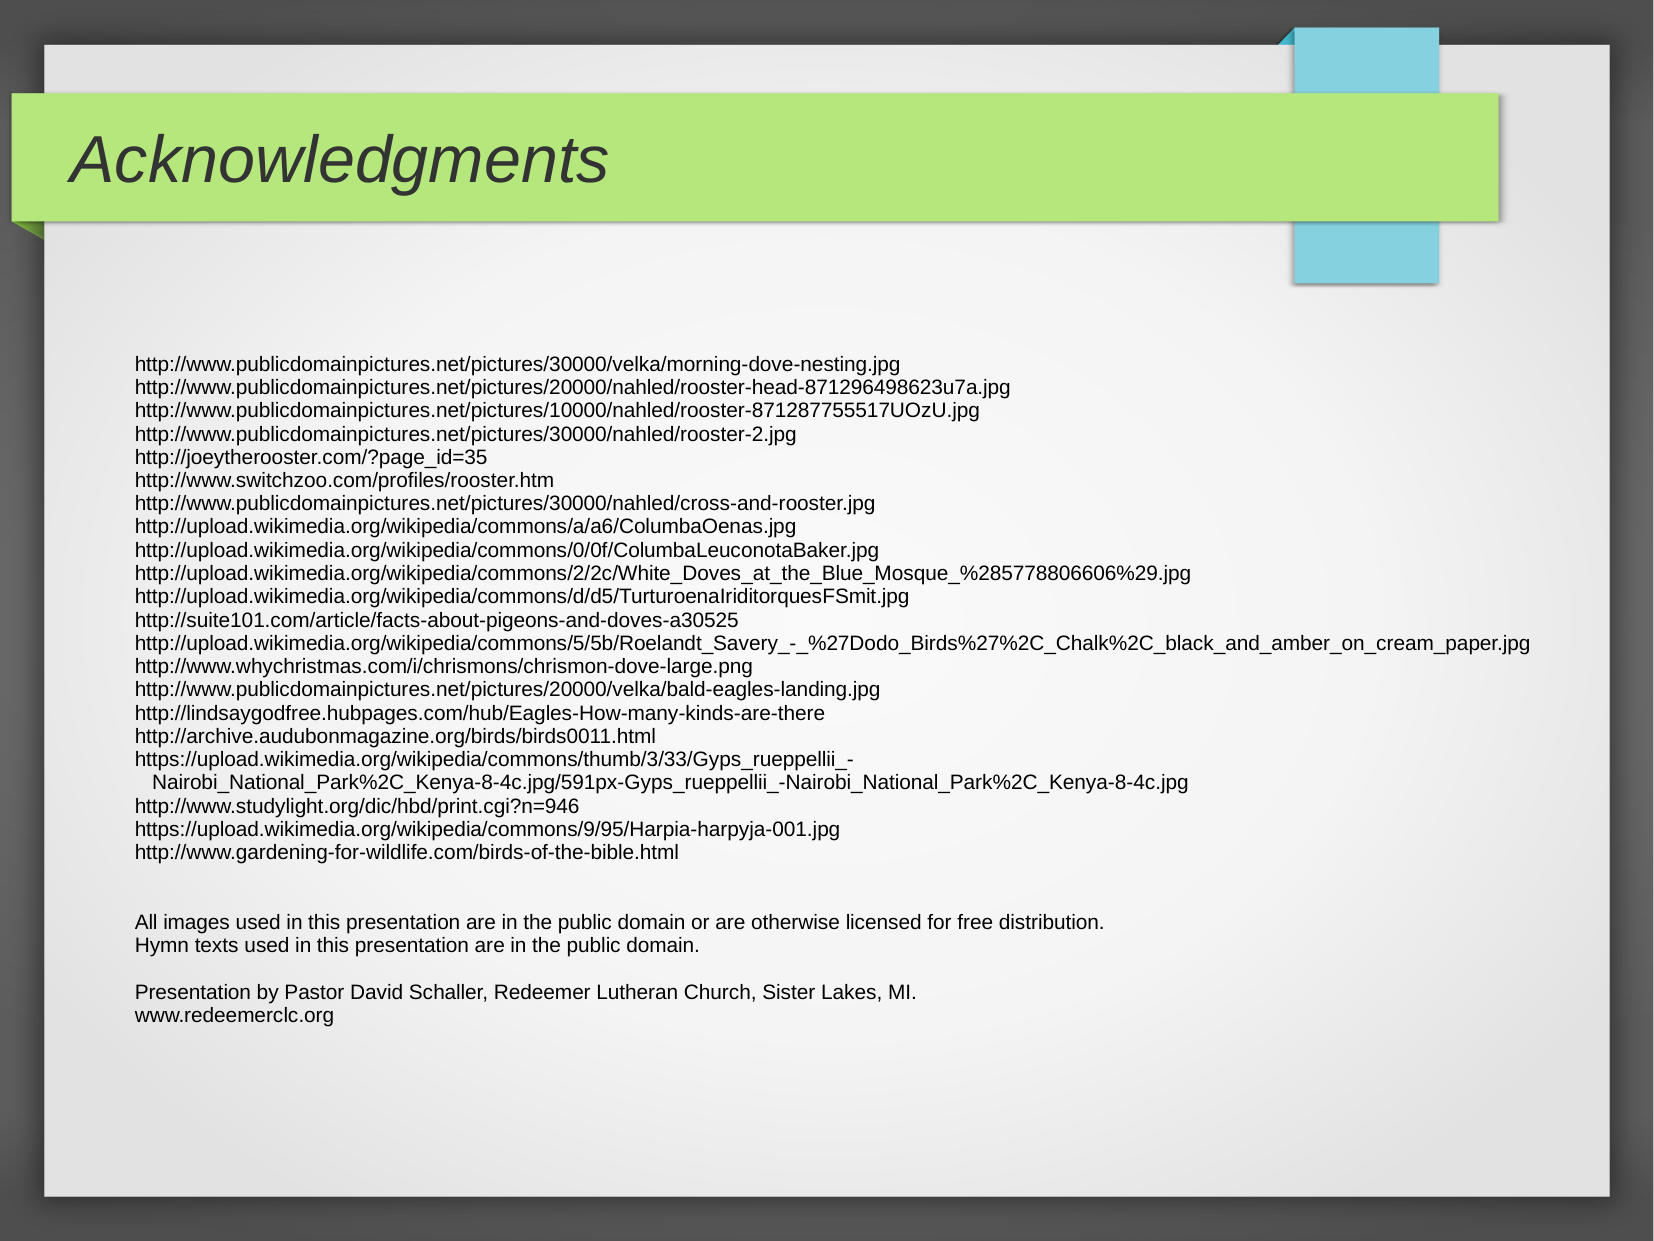

# Acknowledgments
http://www.publicdomainpictures.net/pictures/30000/velka/morning-dove-nesting.jpg
http://www.publicdomainpictures.net/pictures/20000/nahled/rooster-head-871296498623u7a.jpg
http://www.publicdomainpictures.net/pictures/10000/nahled/rooster-871287755517UOzU.jpg
http://www.publicdomainpictures.net/pictures/30000/nahled/rooster-2.jpg
http://joeytherooster.com/?page_id=35
http://www.switchzoo.com/profiles/rooster.htm
http://www.publicdomainpictures.net/pictures/30000/nahled/cross-and-rooster.jpg
http://upload.wikimedia.org/wikipedia/commons/a/a6/ColumbaOenas.jpg
http://upload.wikimedia.org/wikipedia/commons/0/0f/ColumbaLeuconotaBaker.jpg
http://upload.wikimedia.org/wikipedia/commons/2/2c/White_Doves_at_the_Blue_Mosque_%285778806606%29.jpg
http://upload.wikimedia.org/wikipedia/commons/d/d5/TurturoenaIriditorquesFSmit.jpg
http://suite101.com/article/facts-about-pigeons-and-doves-a30525
http://upload.wikimedia.org/wikipedia/commons/5/5b/Roelandt_Savery_-_%27Dodo_Birds%27%2C_Chalk%2C_black_and_amber_on_cream_paper.jpg
http://www.whychristmas.com/i/chrismons/chrismon-dove-large.png
http://www.publicdomainpictures.net/pictures/20000/velka/bald-eagles-landing.jpg
http://lindsaygodfree.hubpages.com/hub/Eagles-How-many-kinds-are-there
http://archive.audubonmagazine.org/birds/birds0011.html
https://upload.wikimedia.org/wikipedia/commons/thumb/3/33/Gyps_rueppellii_-
 Nairobi_National_Park%2C_Kenya-8-4c.jpg/591px-Gyps_rueppellii_-Nairobi_National_Park%2C_Kenya-8-4c.jpg
http://www.studylight.org/dic/hbd/print.cgi?n=946
https://upload.wikimedia.org/wikipedia/commons/9/95/Harpia-harpyja-001.jpg
http://www.gardening-for-wildlife.com/birds-of-the-bible.html
All images used in this presentation are in the public domain or are otherwise licensed for free distribution.
Hymn texts used in this presentation are in the public domain.
Presentation by Pastor David Schaller, Redeemer Lutheran Church, Sister Lakes, MI.
www.redeemerclc.org